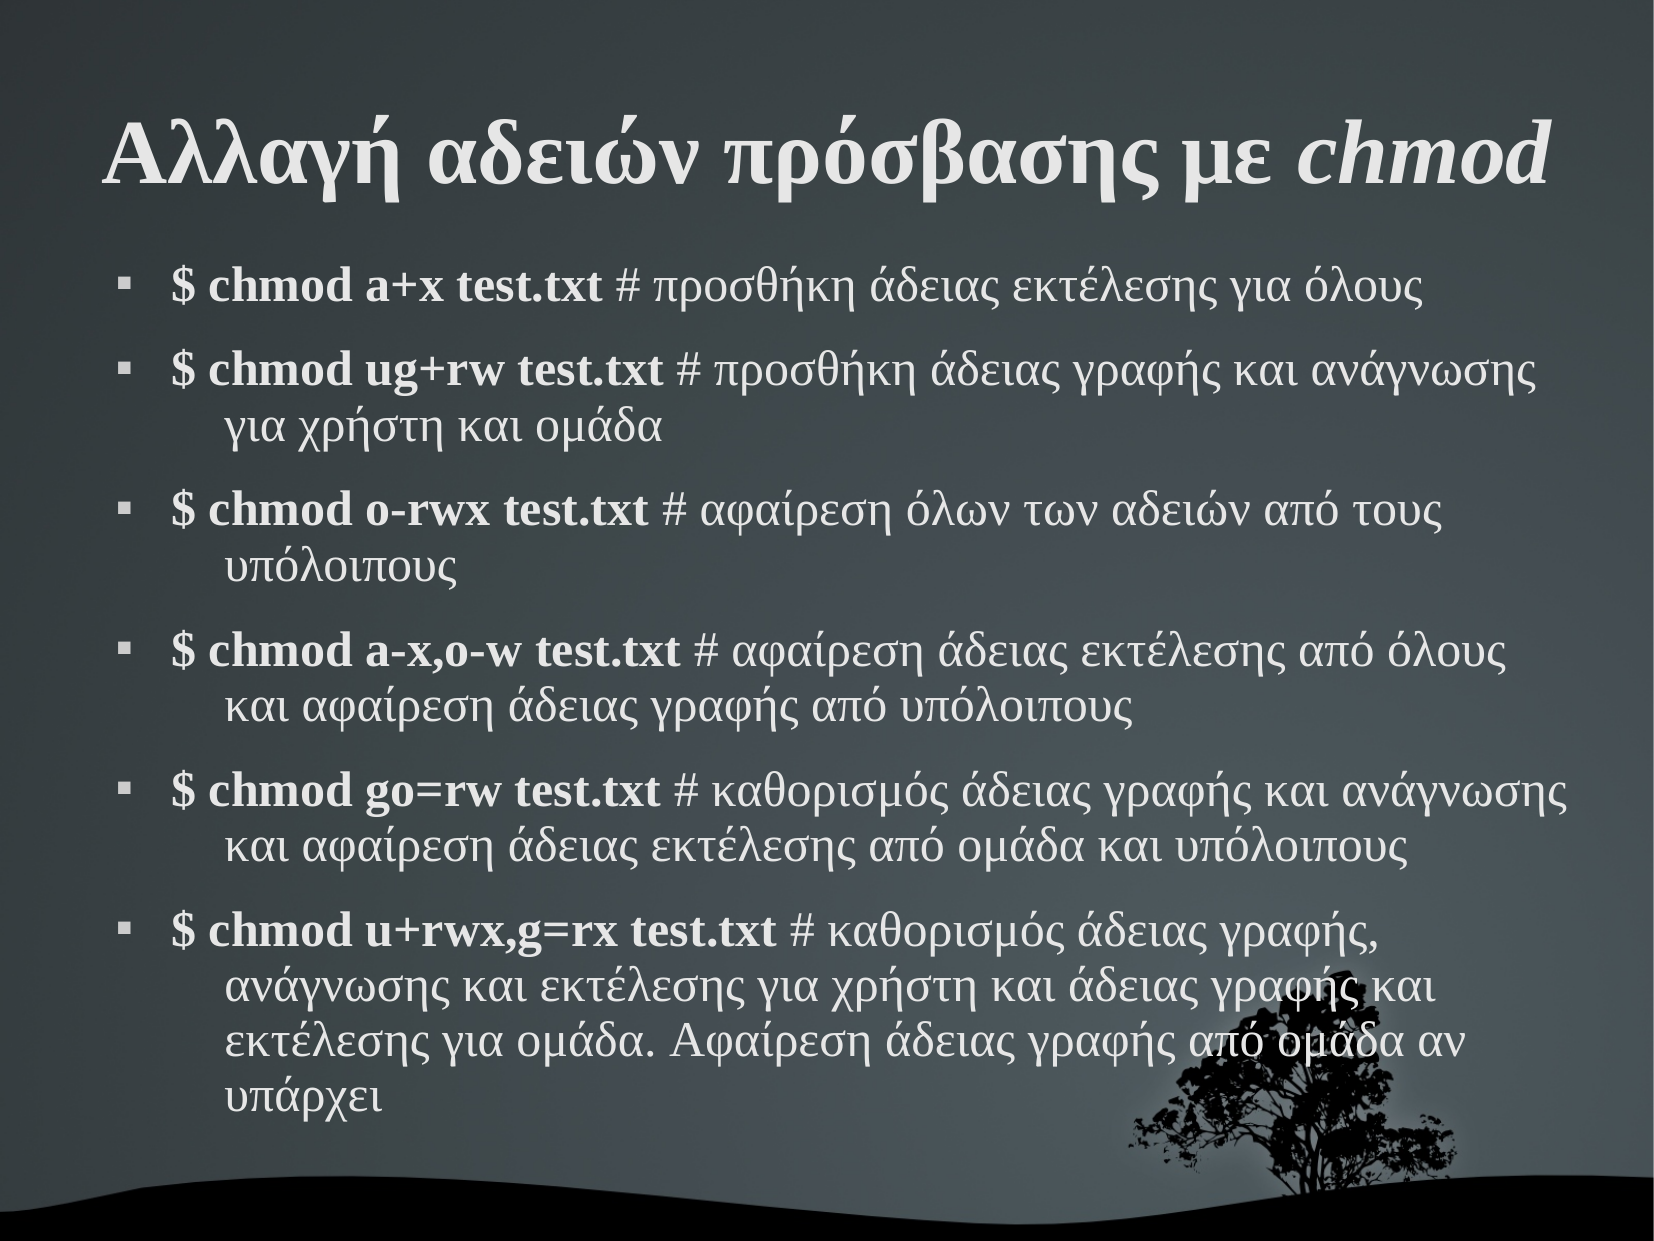

Αλλαγή αδειών πρόσβασης με chmod
# $ chmod a+x test.txt # προσθήκη άδειας εκτέλεσης για όλους
$ chmod ug+rw test.txt # προσθήκη άδειας γραφής και ανάγνωσης για χρήστη και ομάδα
$ chmod o-rwx test.txt # αφαίρεση όλων των αδειών από τους υπόλοιπους
$ chmod a-x,o-w test.txt # αφαίρεση άδειας εκτέλεσης από όλους και αφαίρεση άδειας γραφής από υπόλοιπους
$ chmod go=rw test.txt # καθορισμός άδειας γραφής και ανάγνωσης και αφαίρεση άδειας εκτέλεσης από ομάδα και υπόλοιπους
$ chmod u+rwx,g=rx test.txt # καθορισμός άδειας γραφής, ανάγνωσης και εκτέλεσης για χρήστη και άδειας γραφής και εκτέλεσης για ομάδα. Αφαίρεση άδειας γραφής από ομάδα αν υπάρχει